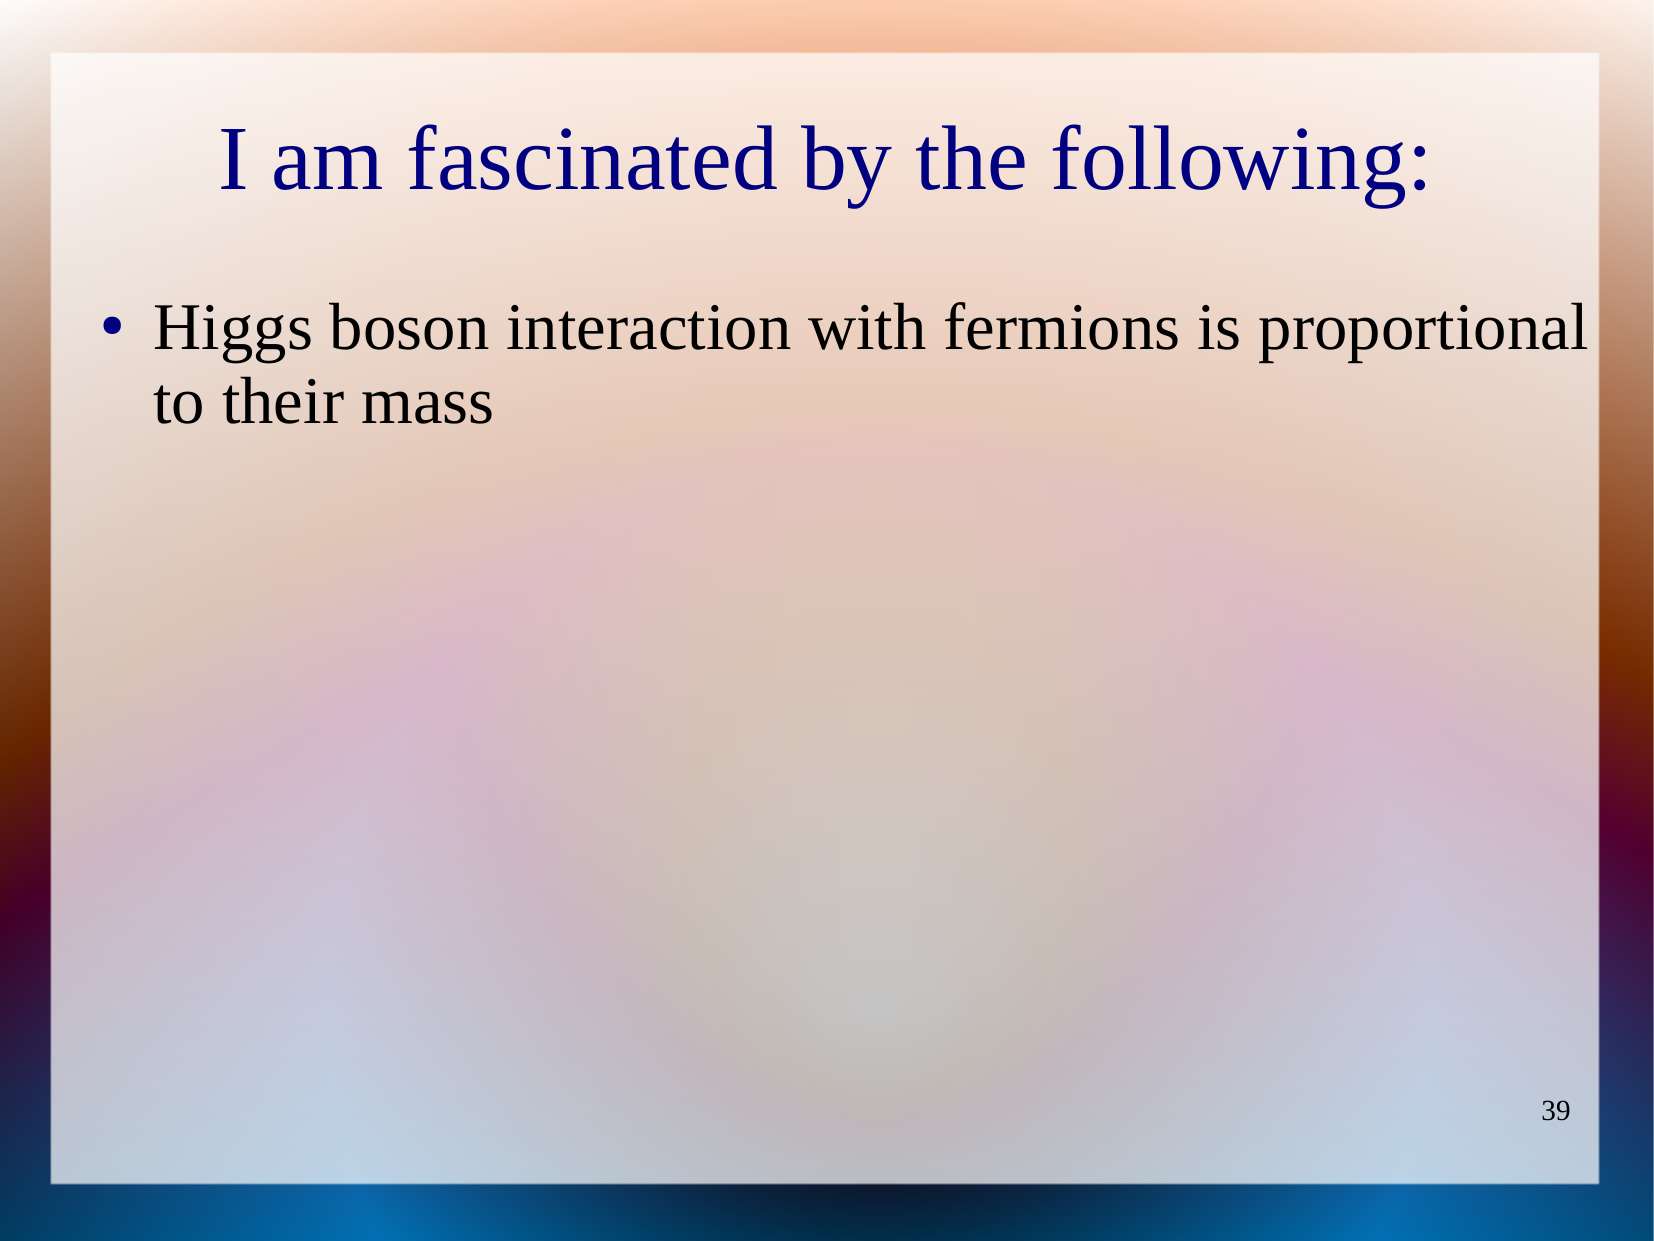

# I am fascinated by the following:
Higgs boson interaction with fermions is proportional to their mass
39